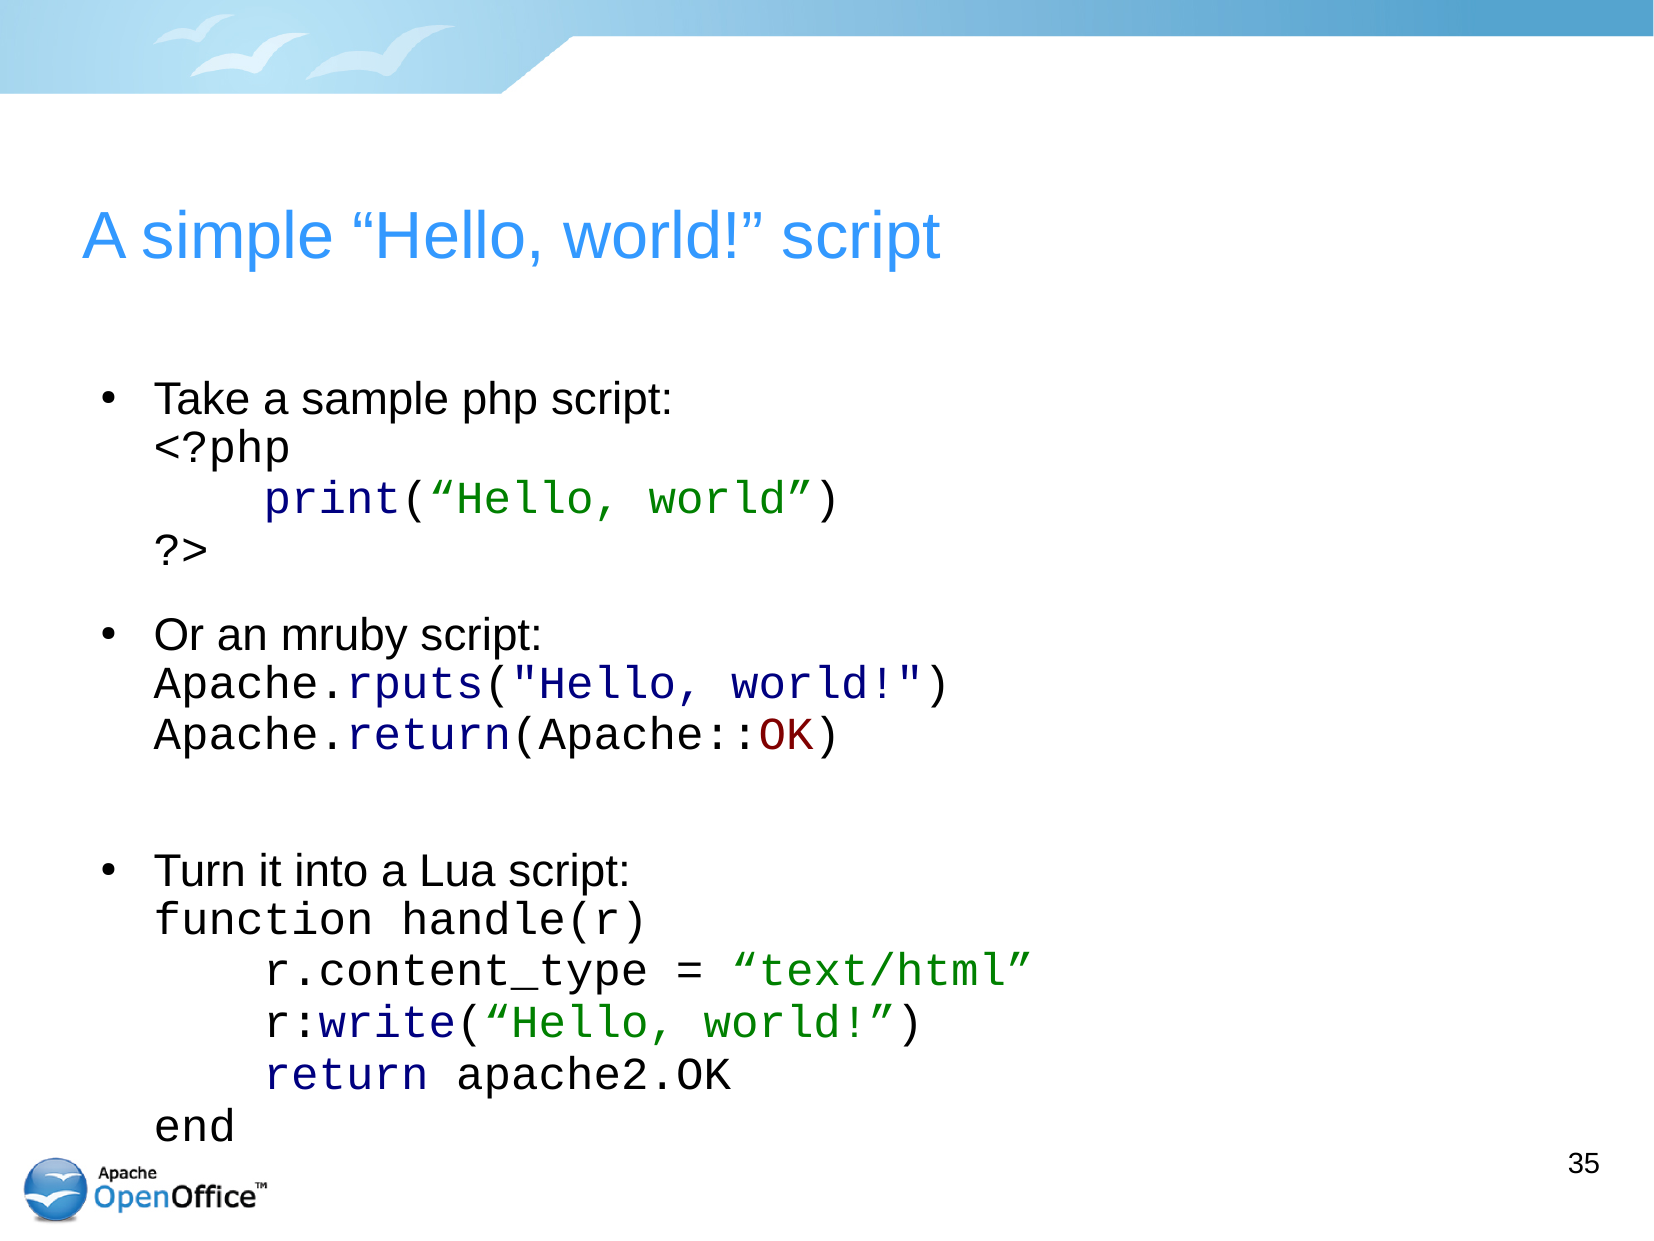

# A simple “Hello, world!” script
Take a sample php script:
<?php
 print(“Hello, world”)
?>
Or an mruby script:
Apache.rputs("Hello, world!")
Apache.return(Apache::OK)
Turn it into a Lua script:
function handle(r)
 r.content_type = “text/html”
 r:write(“Hello, world!”)
 return apache2.OK
end
35